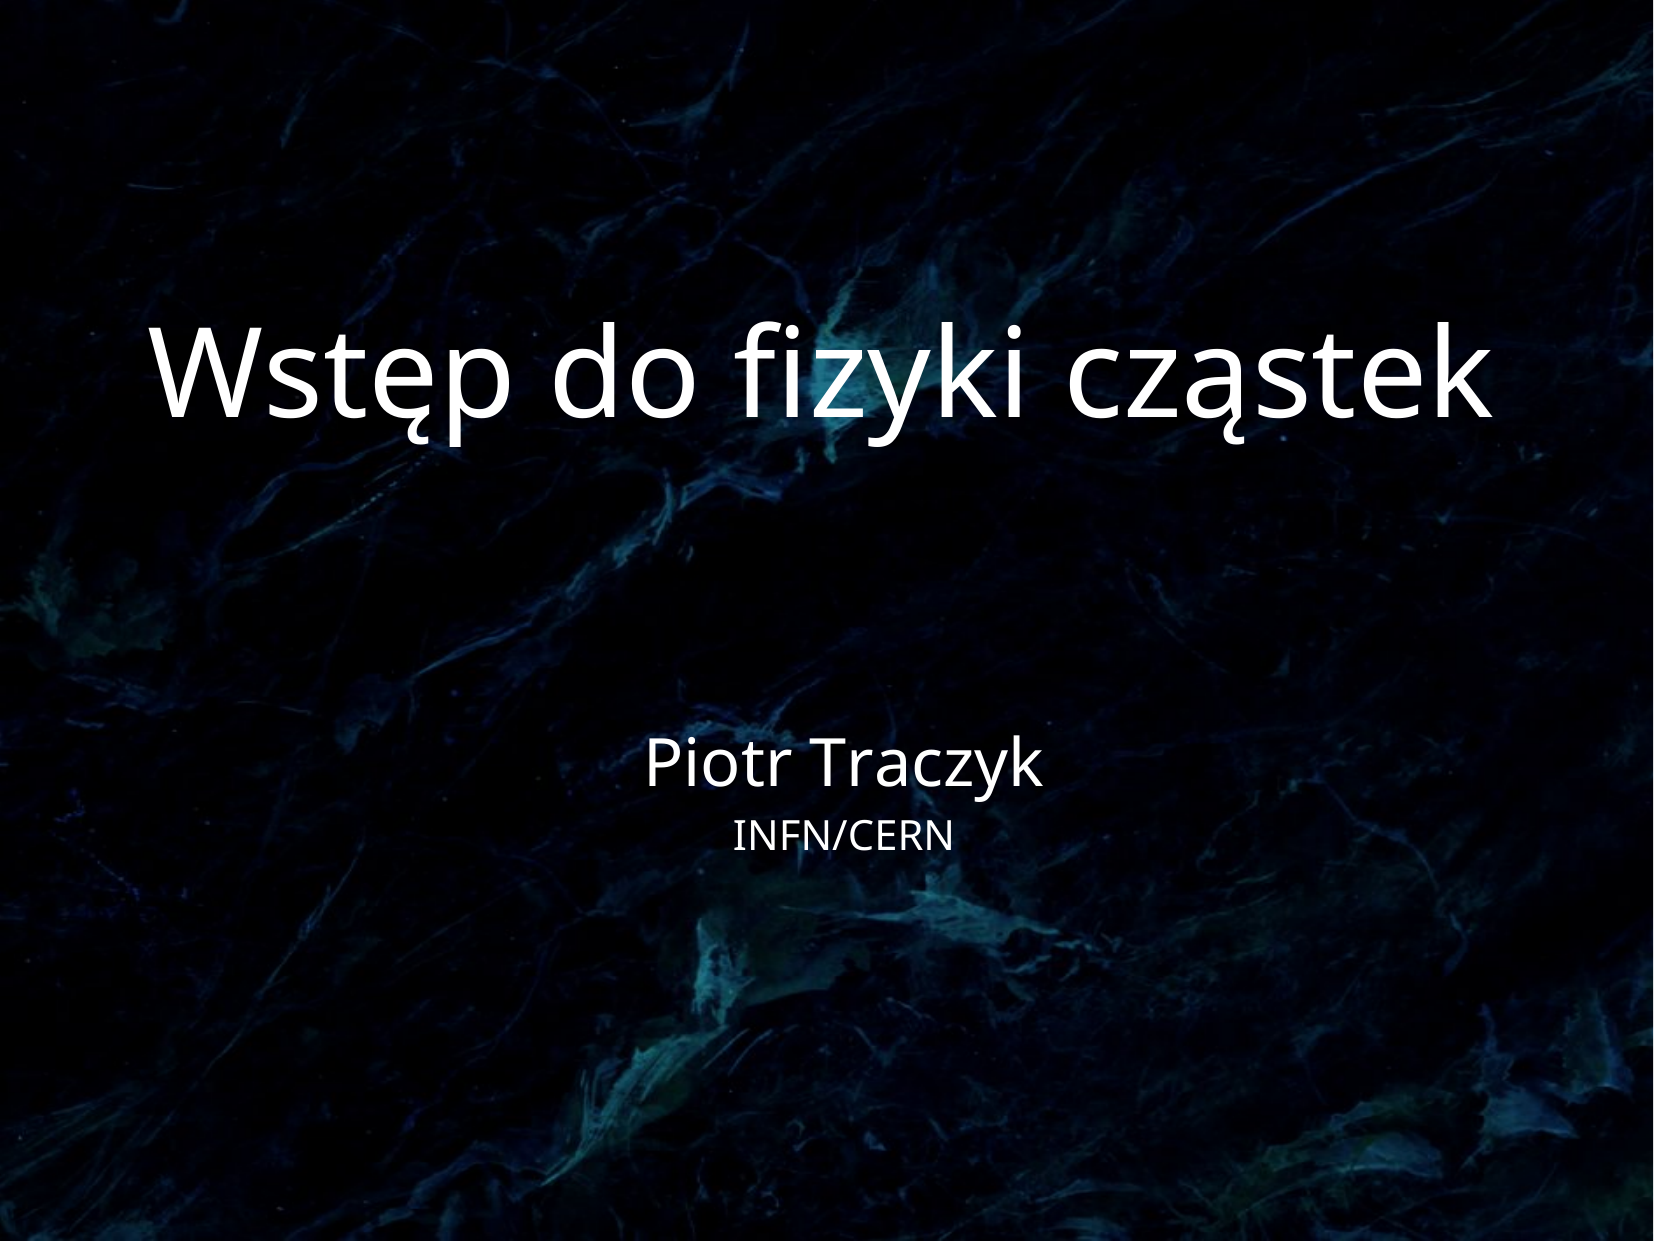

# Wstęp do fizyki cząstek
Piotr Traczyk
INFN/CERN